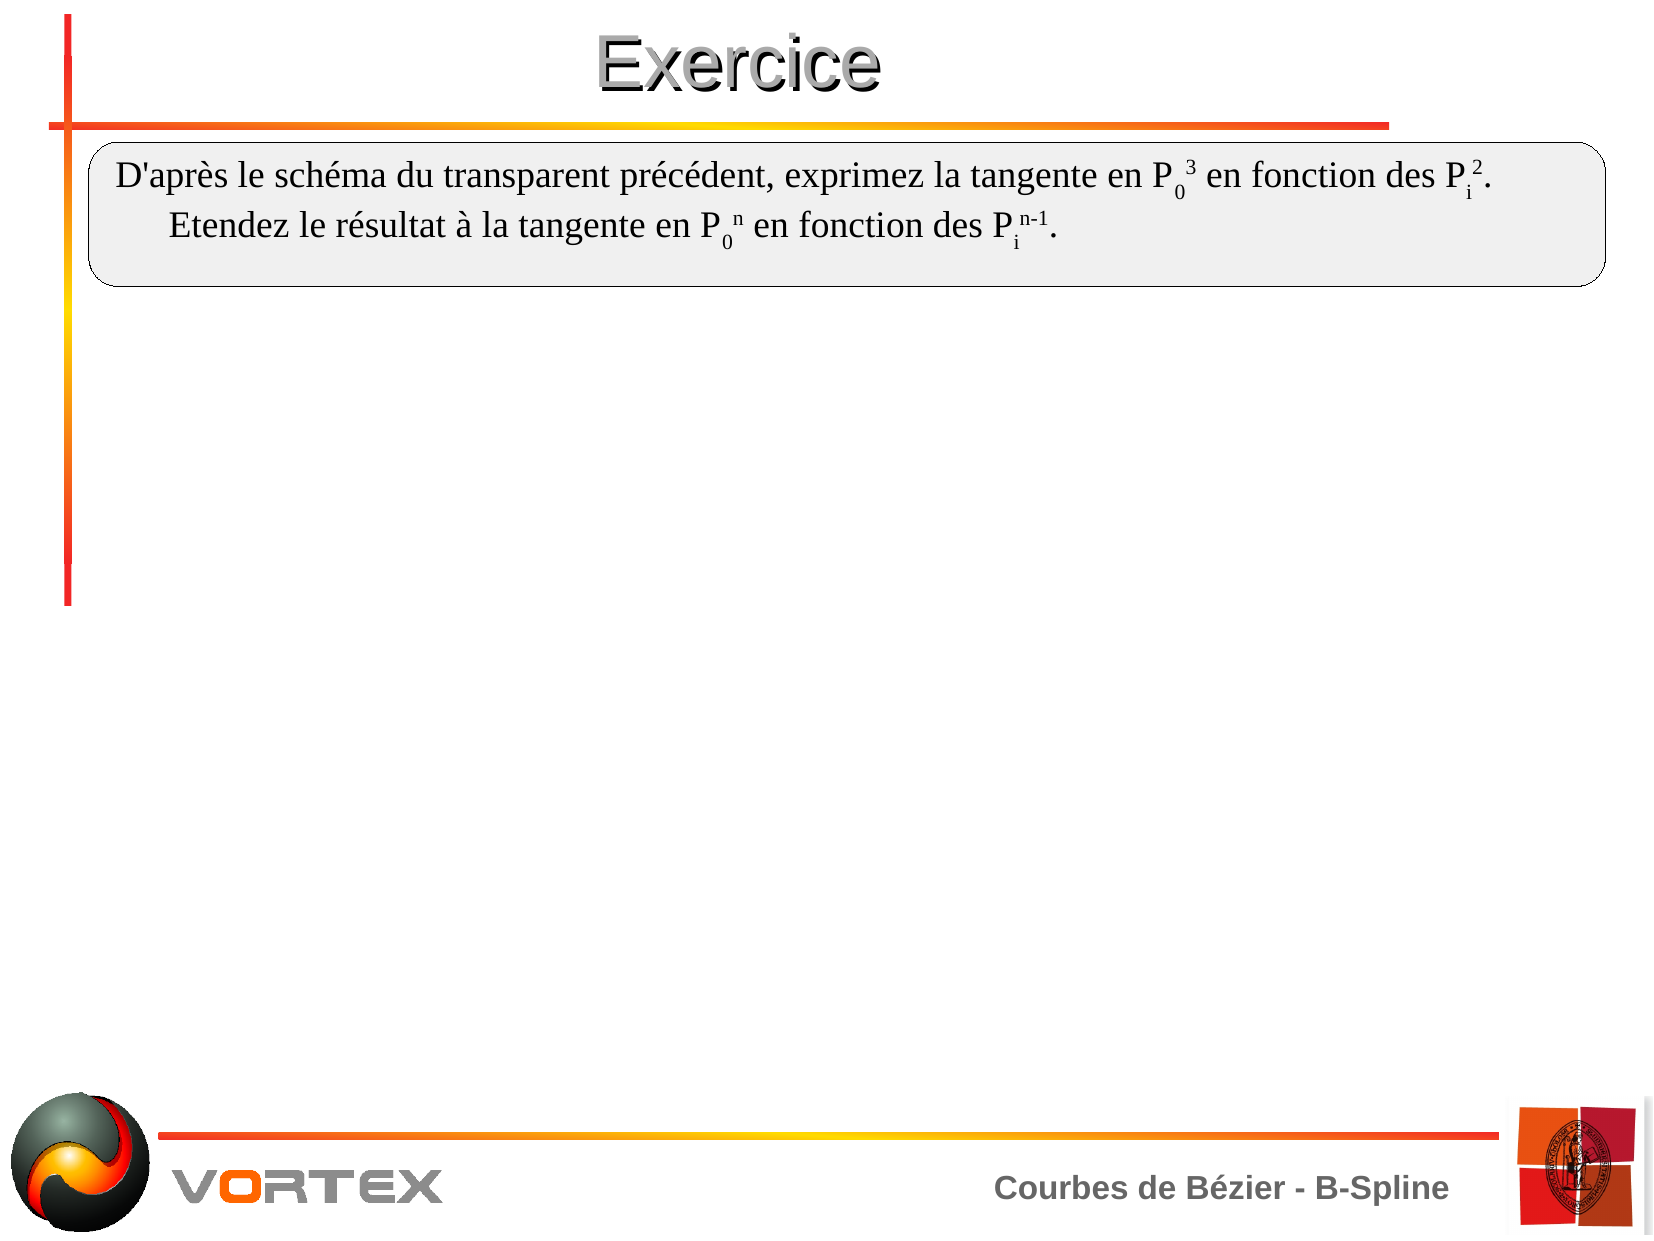

# Exercice
D'après le schéma du transparent précédent, exprimez la tangente en P03 en fonction des Pi2. Etendez le résultat à la tangente en P0n en fonction des Pin-1.